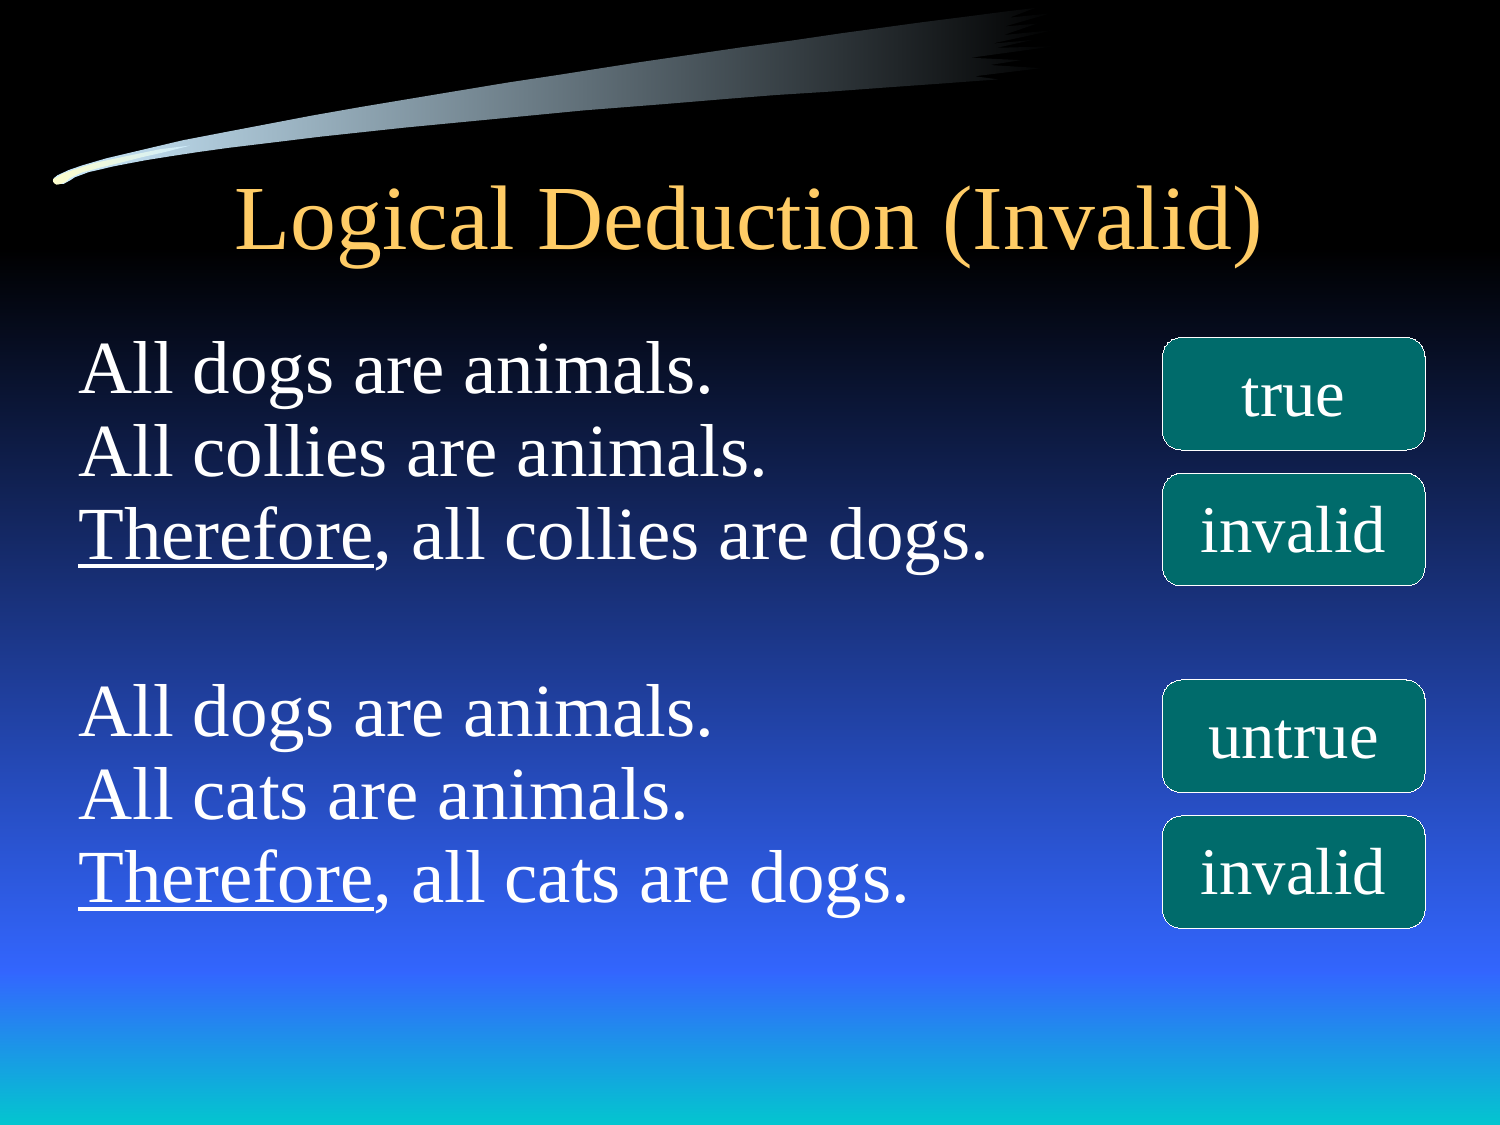

# Logical Deduction (Invalid)
All dogs are animals.
All collies are animals.
Therefore, all collies are dogs.
true
invalid
All dogs are animals.
All cats are animals.
Therefore, all cats are dogs.
untrue
invalid